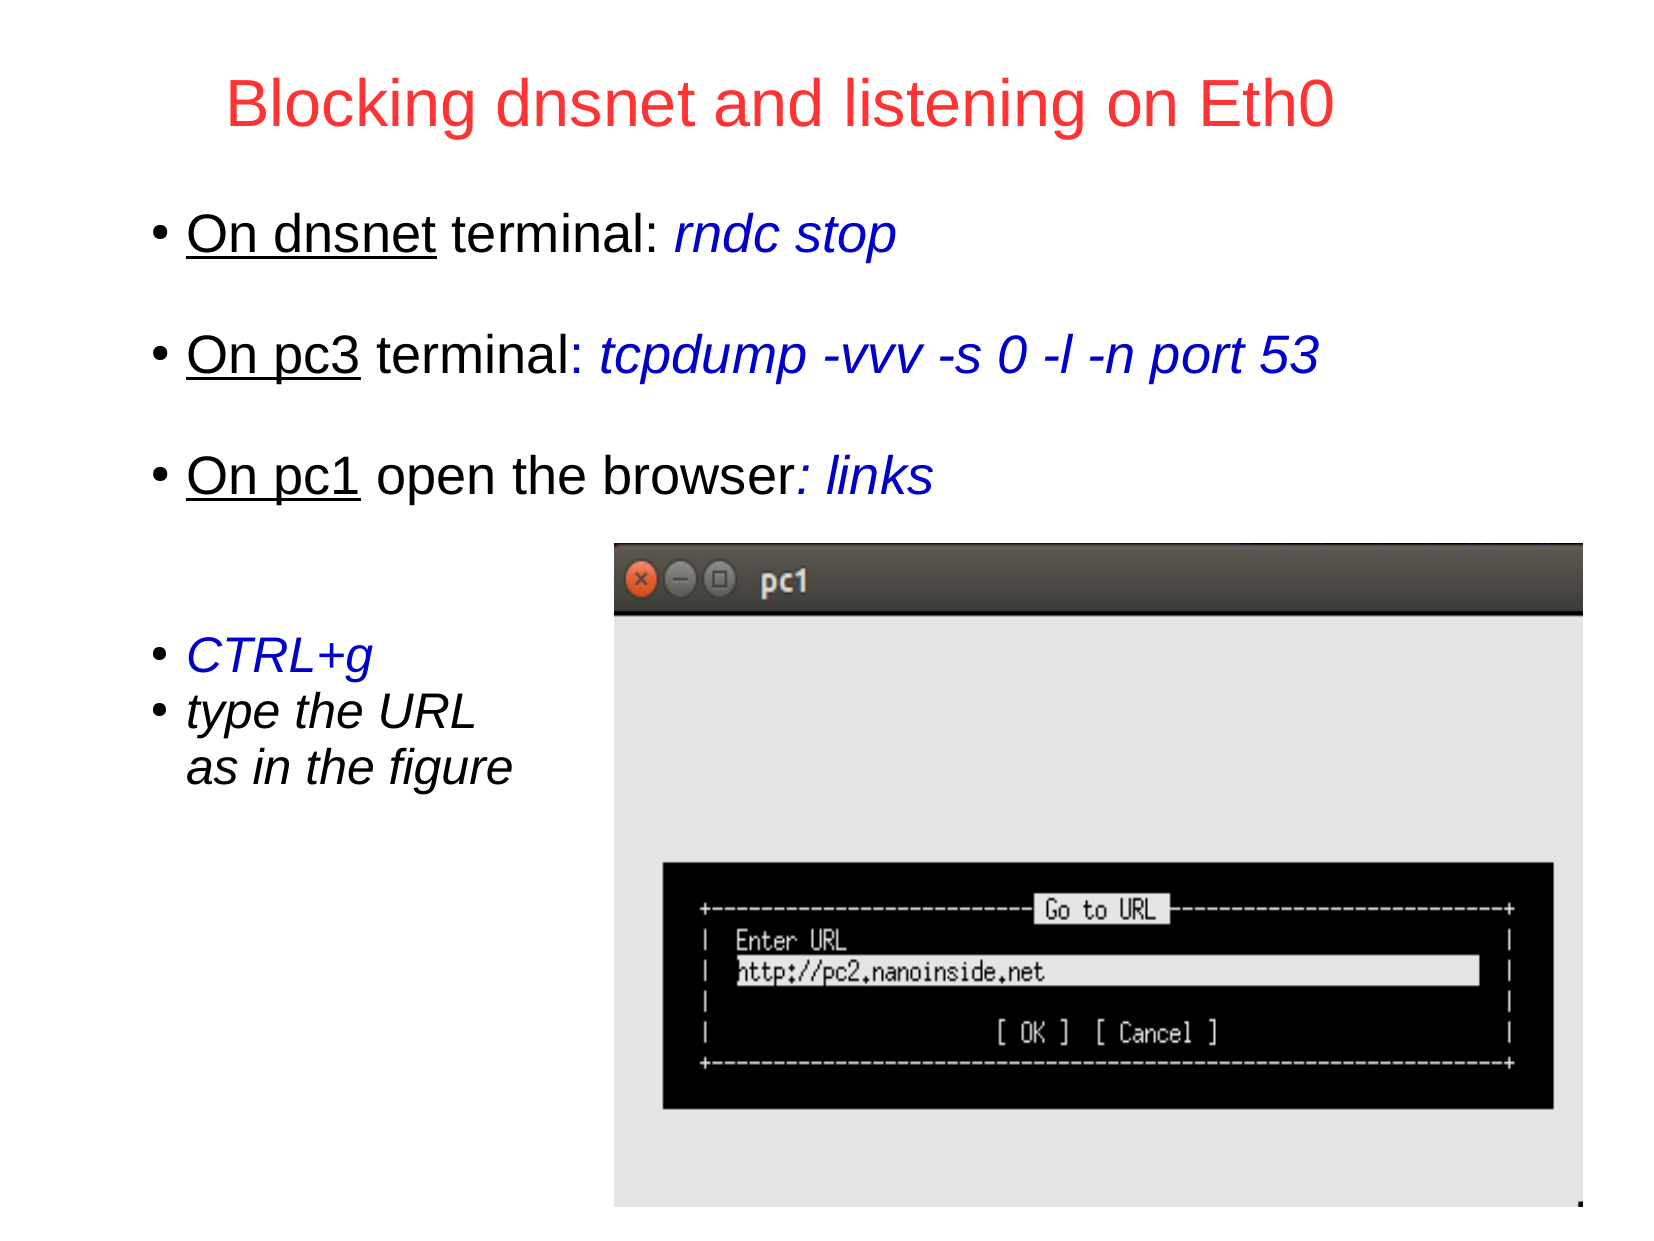

Blocking dnsnet and listening on Eth0
On dnsnet terminal: rndc stop
On pc3 terminal: tcpdump -vvv -s 0 -l -n port 53
On pc1 open the browser: links
CTRL+g
type the URL as in the figure
Kaminsky Attack-Network security
16